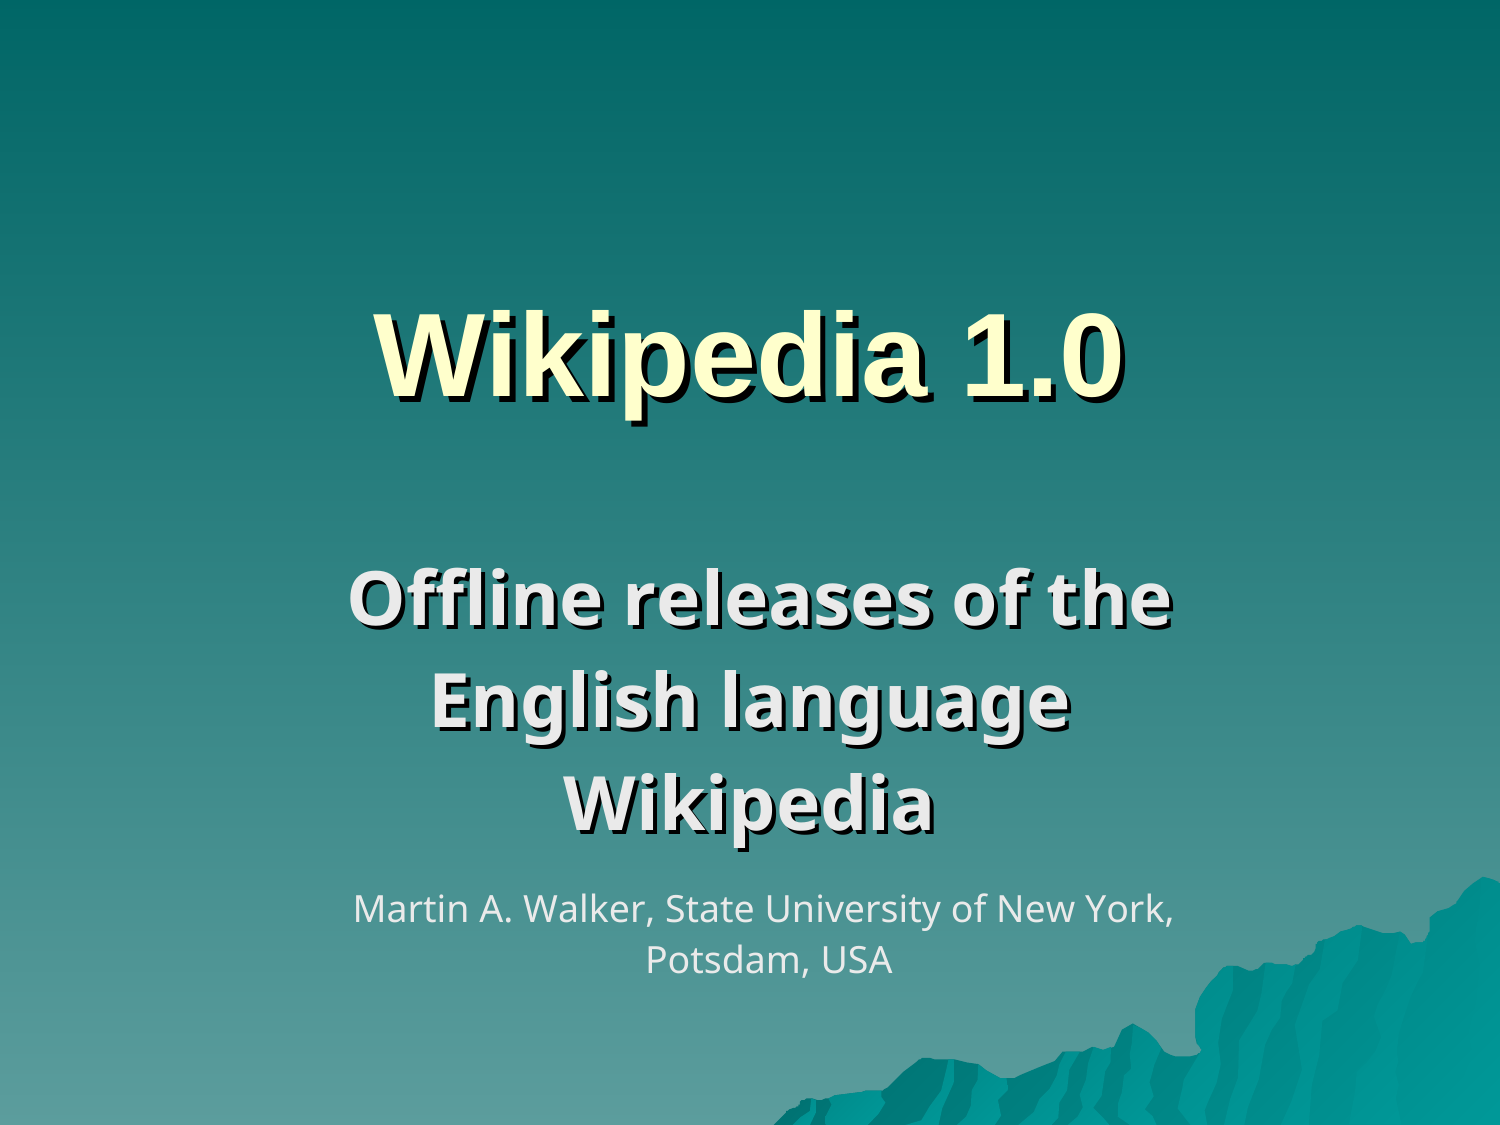

# Wikipedia 1.0
 Offline releases of the English language Wikipedia
Martin A. Walker, State University of New York,
 Potsdam, USA